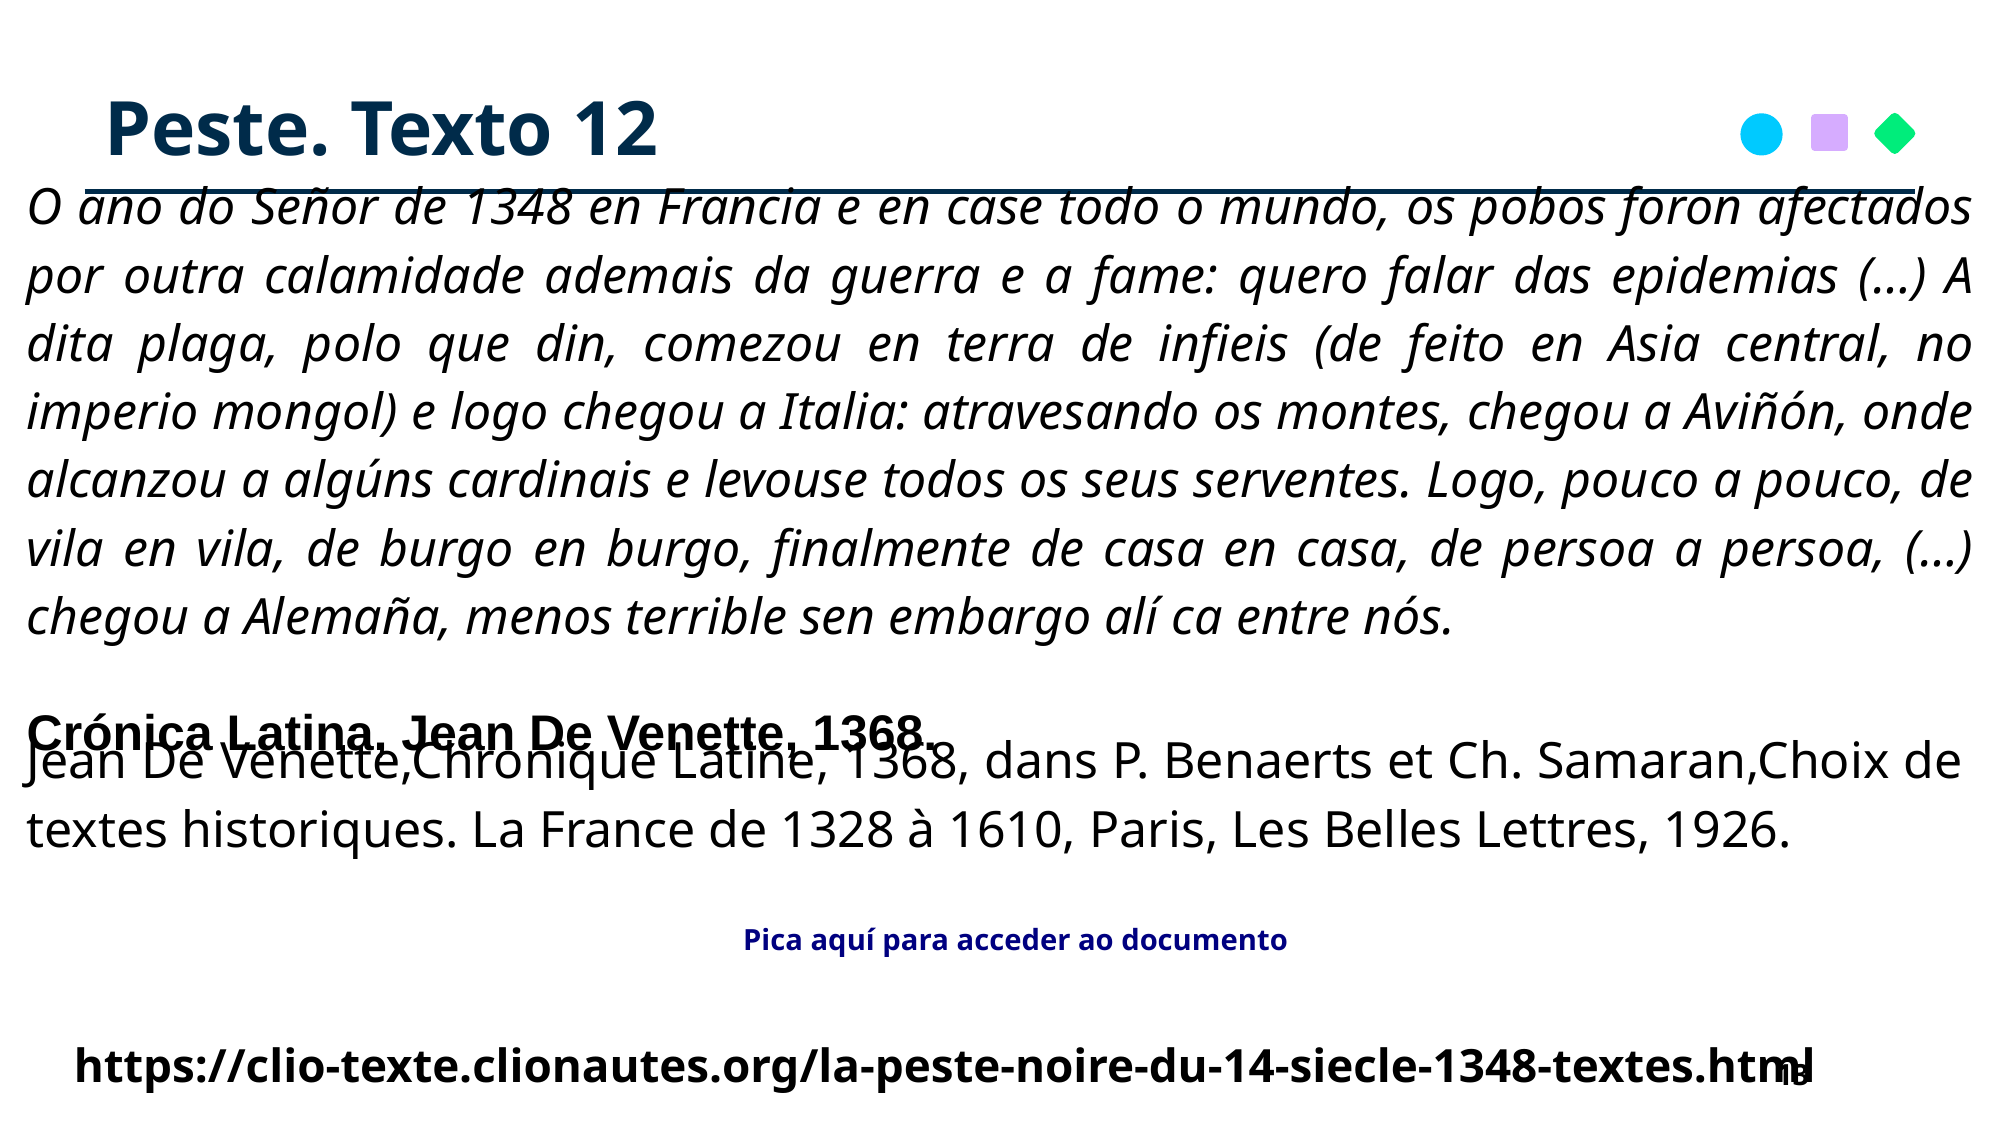

# Peste. Texto 12
O ano do Señor de 1348 en Francia e en case todo o mundo, os pobos foron afectados por outra calamidade ademais da guerra e a fame: quero falar das epidemias (…) A dita plaga, polo que din, comezou en terra de infieis (de feito en Asia central, no imperio mongol) e logo chegou a Italia: atravesando os montes, chegou a Aviñón, onde alcanzou a algúns cardinais e levouse todos os seus serventes. Logo, pouco a pouco, de vila en vila, de burgo en burgo, finalmente de casa en casa, de persoa a persoa, (…) chegou a Alemaña, menos terrible sen embargo alí ca entre nós.
Crónica Latina, Jean De Venette, 1368.
Jean De Venette,Chronique Latine, 1368, dans P. Benaerts et Ch. Samaran,Choix de textes historiques. La France de 1328 à 1610, Paris, Les Belles Lettres, 1926.
Pica aquí para acceder ao documento
https://clio-texte.clionautes.org/la-peste-noire-du-14-siecle-1348-textes.html